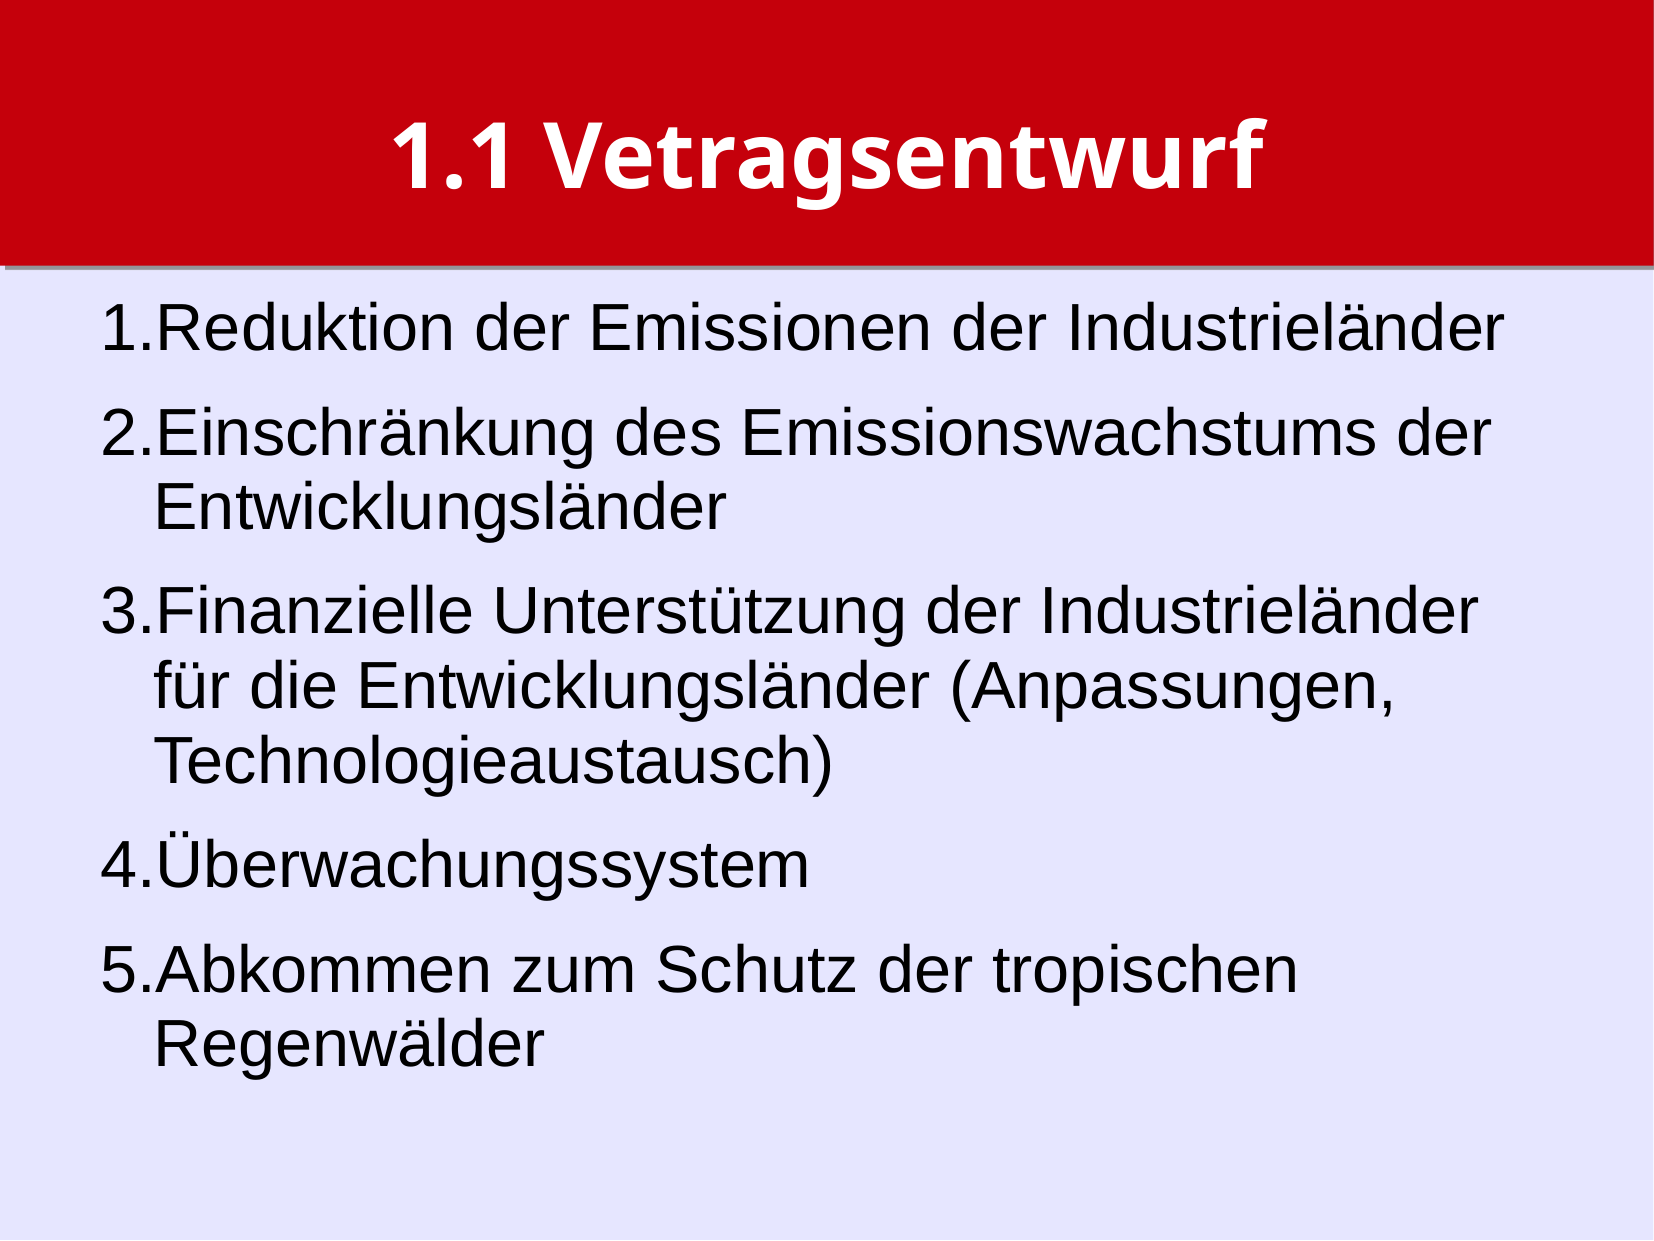

# 1.1 Vetragsentwurf
Reduktion der Emissionen der Industrieländer
Einschränkung des Emissionswachstums der Entwicklungsländer
Finanzielle Unterstützung der Industrieländer für die Entwicklungsländer (Anpassungen, Technologieaustausch)
Überwachungssystem
Abkommen zum Schutz der tropischen Regenwälder